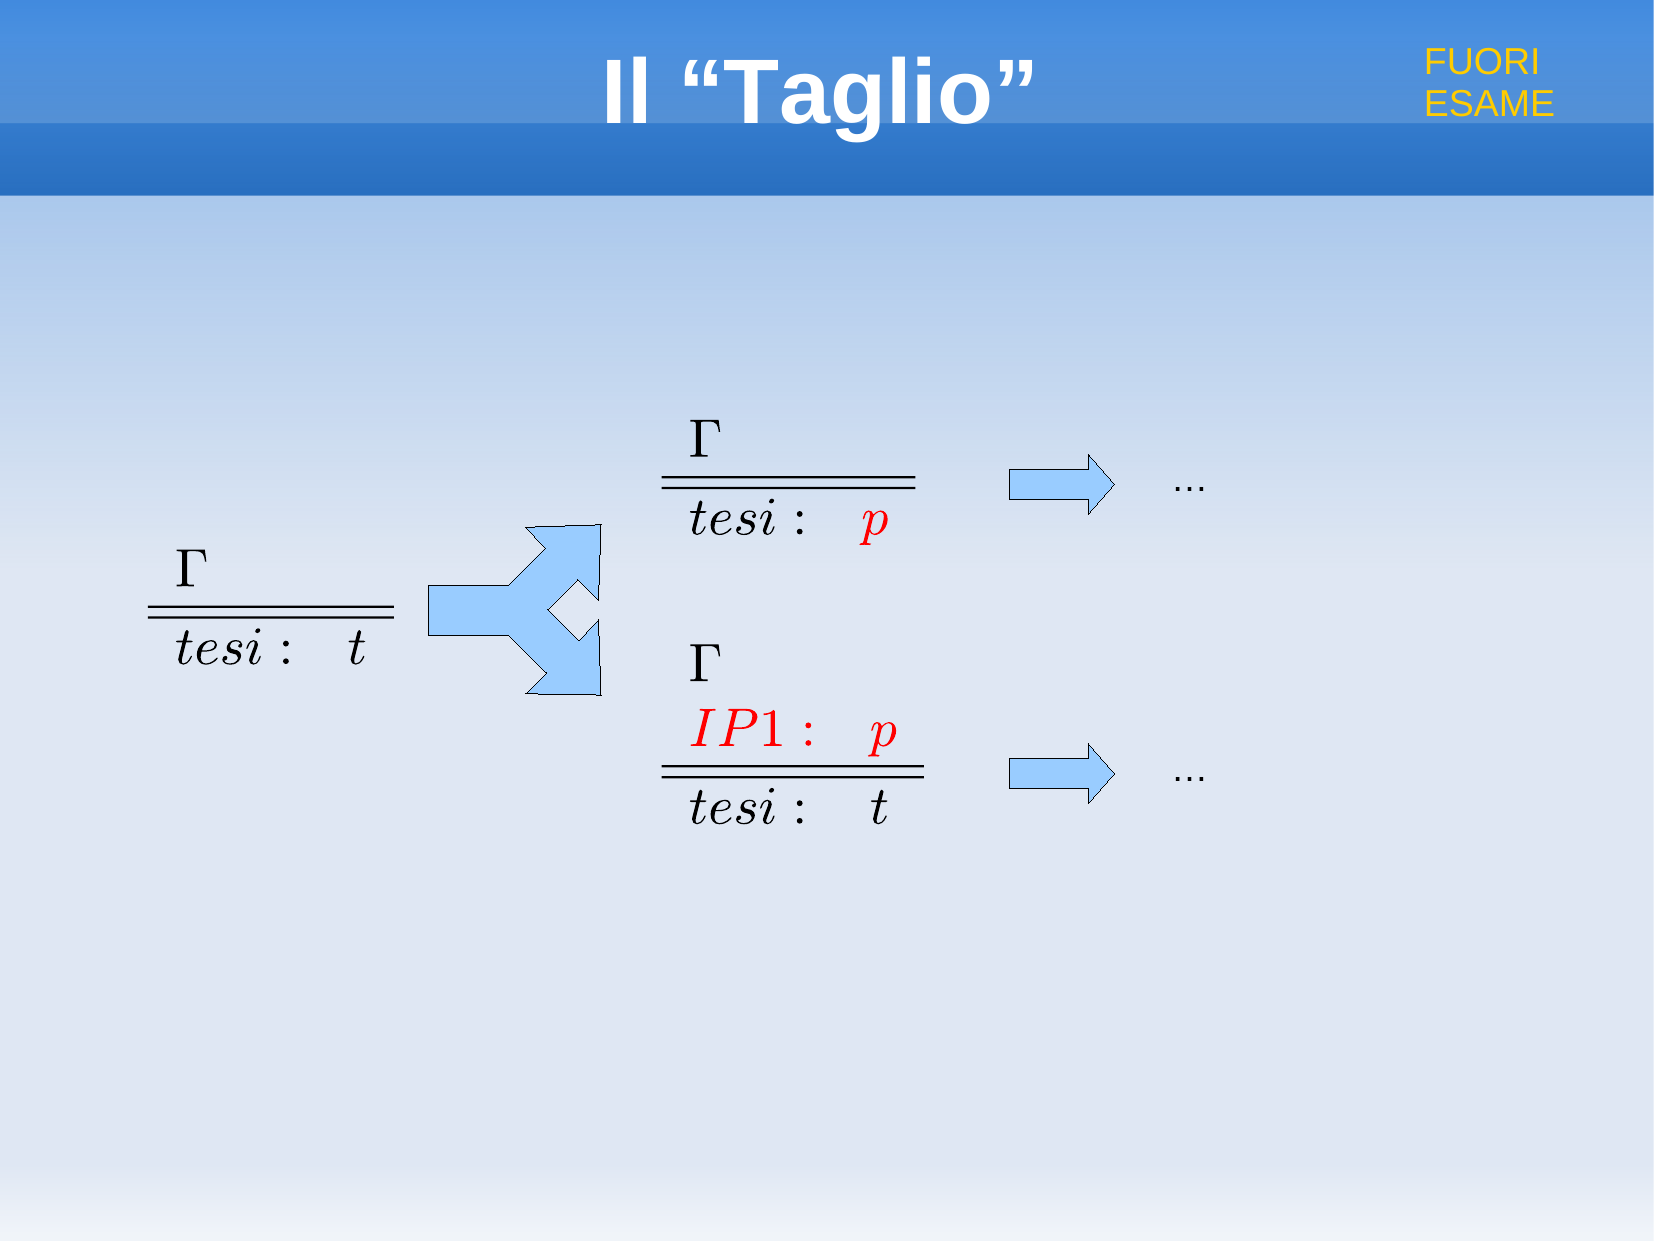

# Il “Taglio”
FUORI
ESAME
…
…